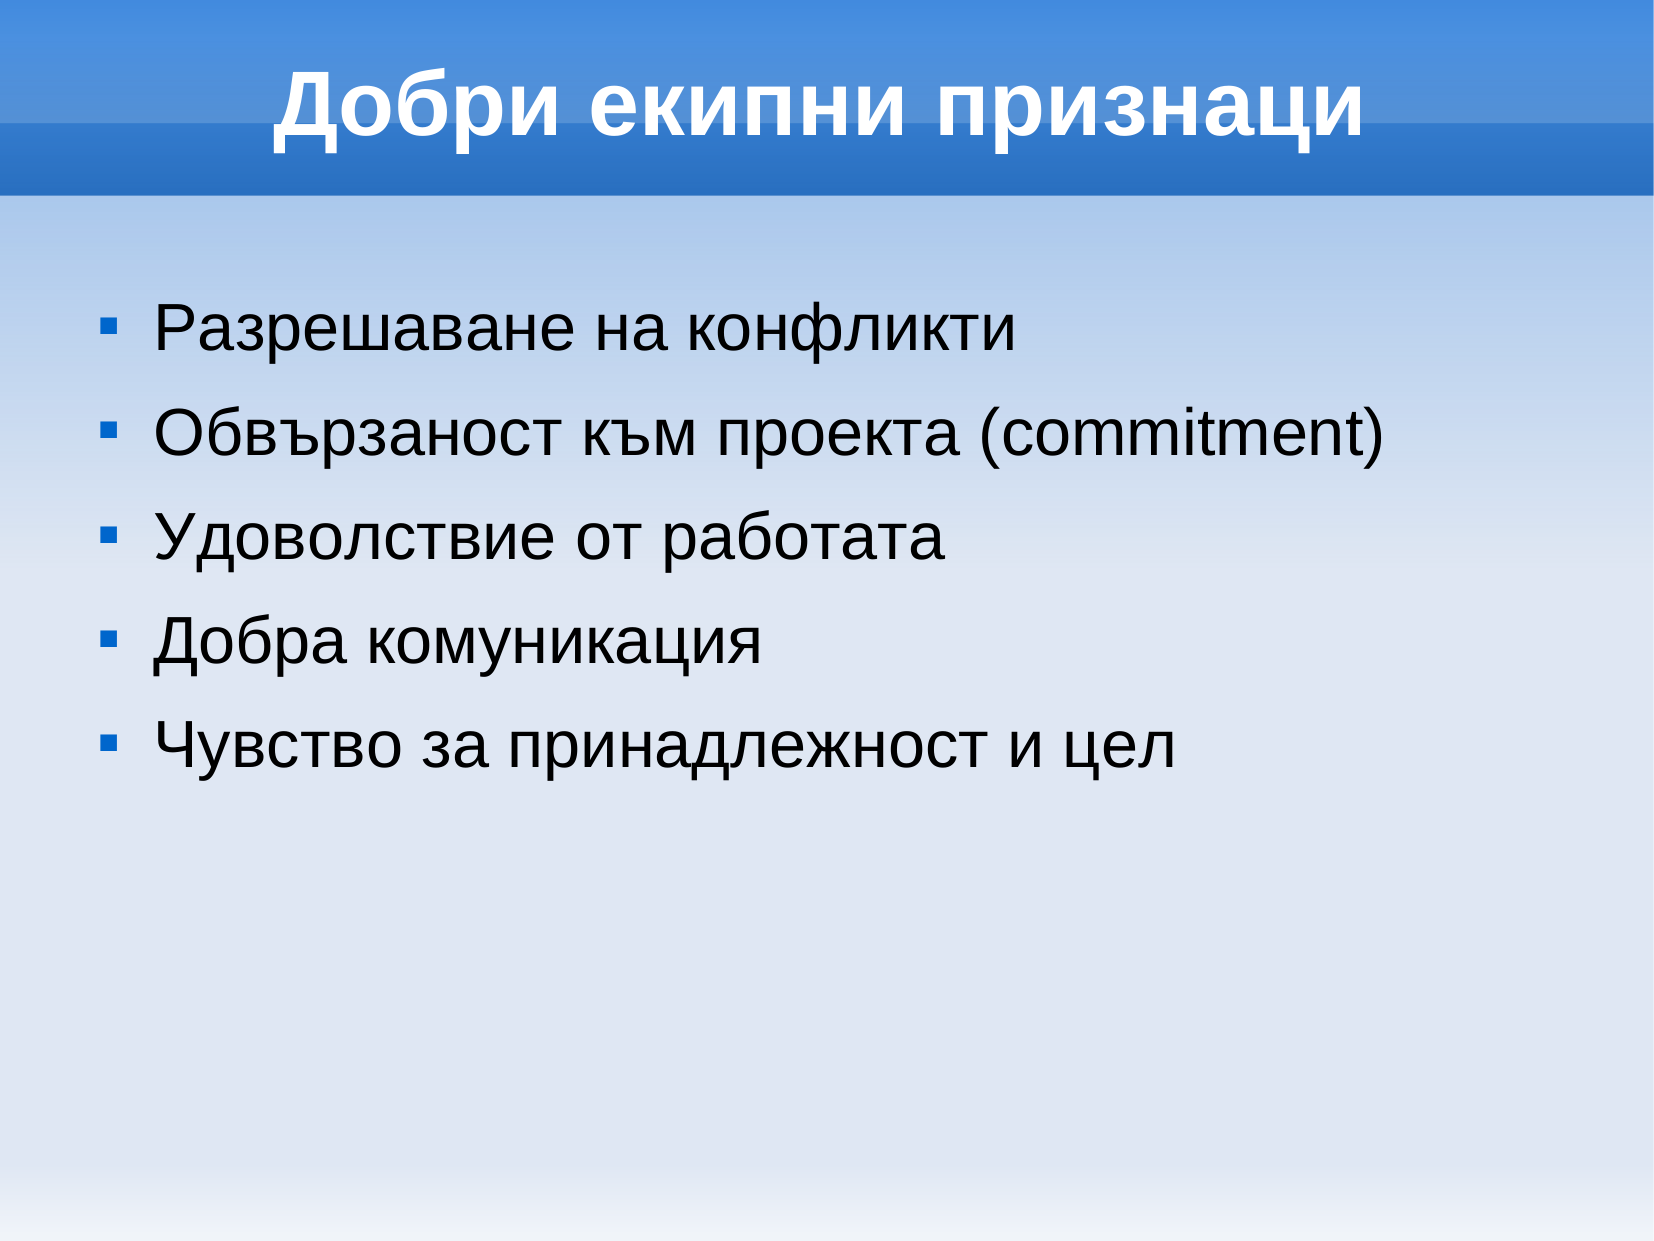

# Добри екипни признаци
Разрешаване на конфликти
Обвързаност към проекта (commitment)
Удоволствие от работата
Добра комуникация
Чувство за принадлежност и цел